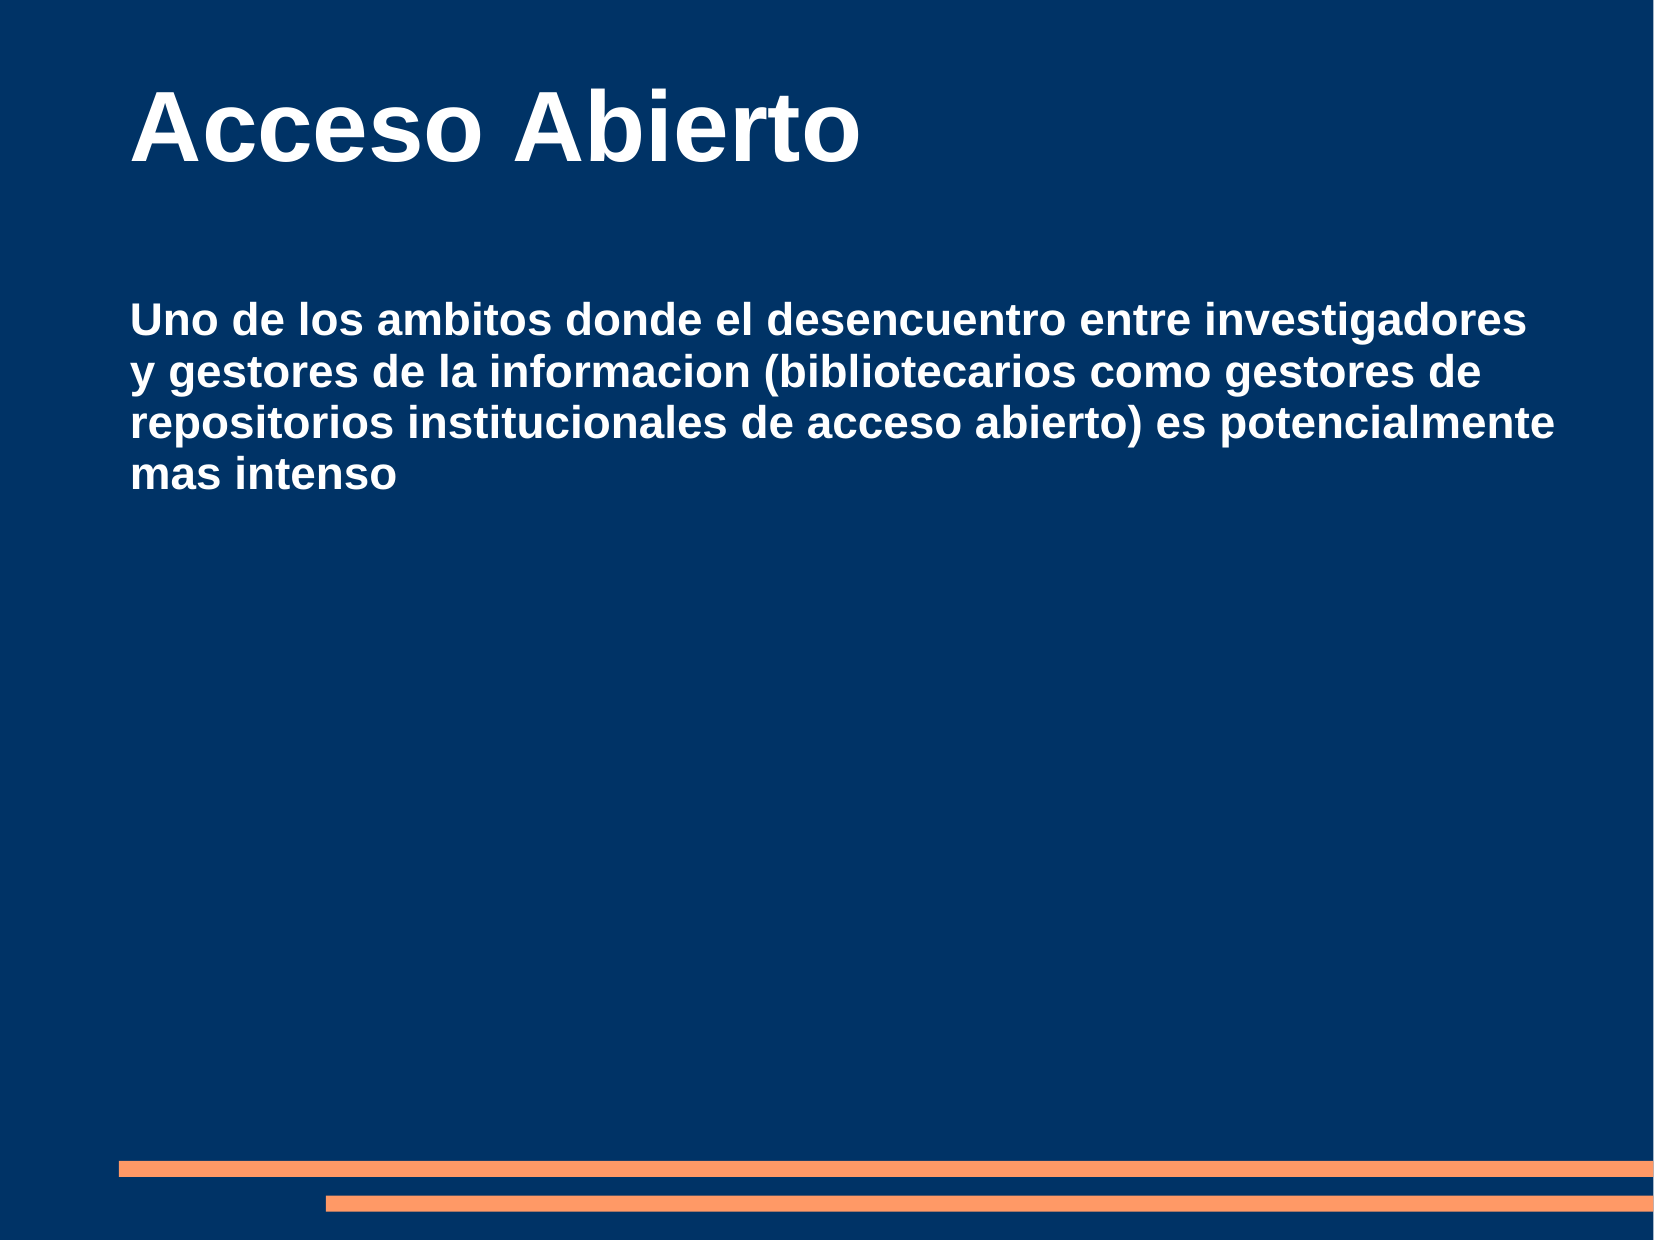

Acceso Abierto
Uno de los ambitos donde el desencuentro entre investigadores
y gestores de la informacion (bibliotecarios como gestores de
repositorios institucionales de acceso abierto) es potencialmente
mas intenso